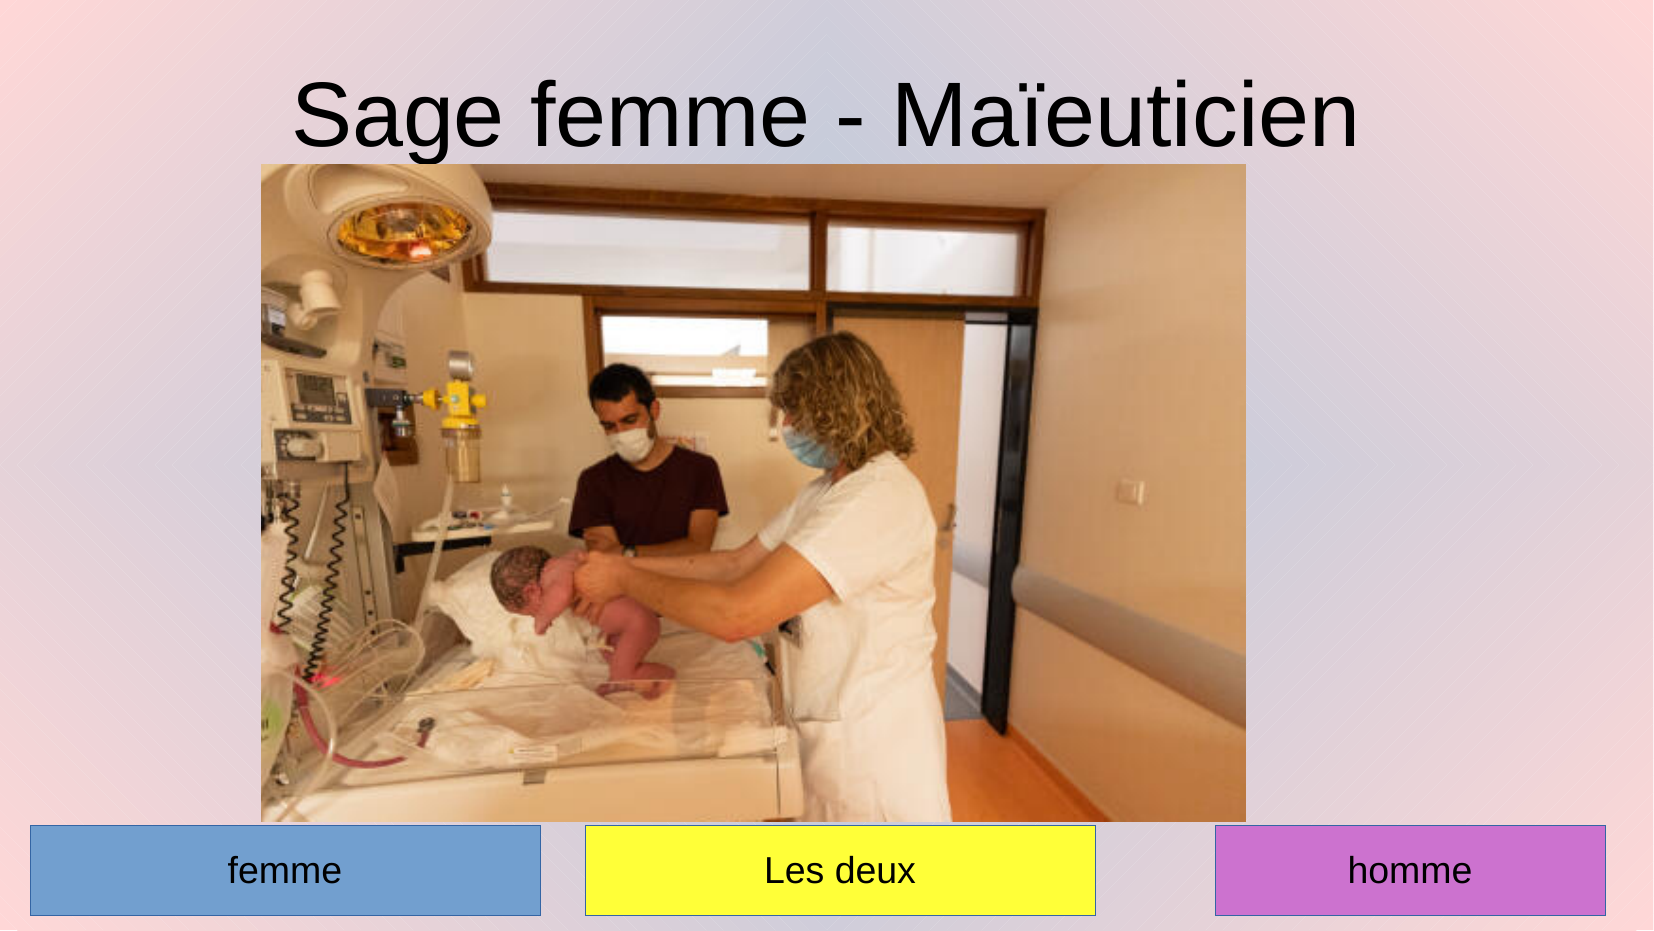

# Sage femme - Maïeuticien
femme
Les deux
homme